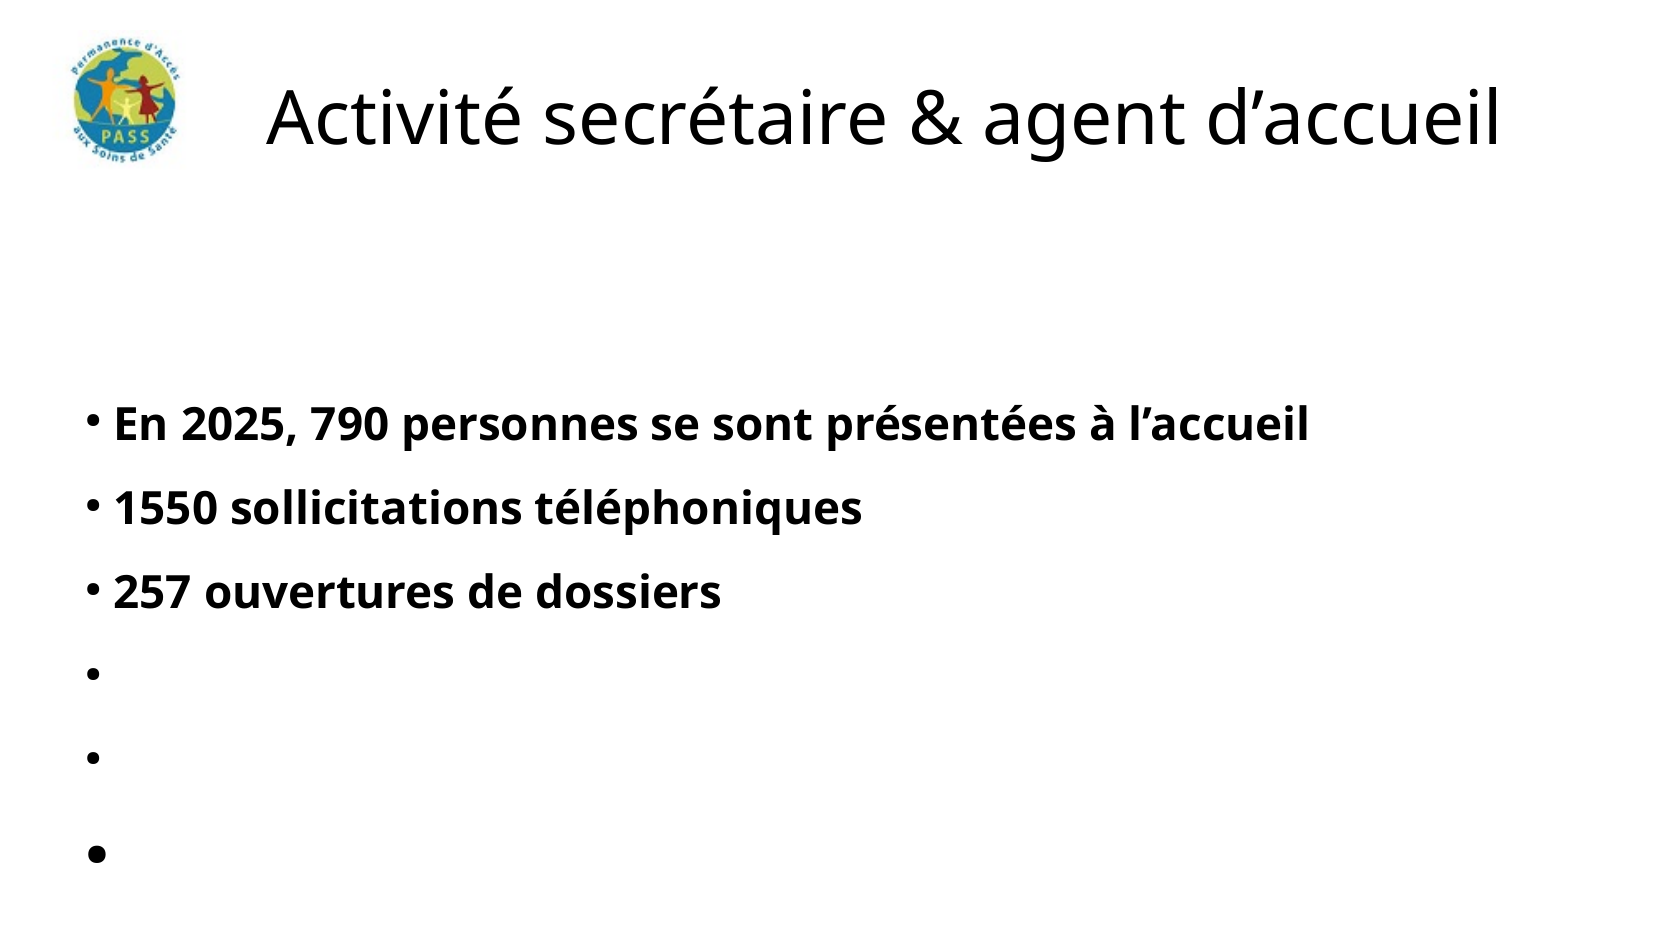

# Activité secrétaire & agent d’accueil
 En 2025, 790 personnes se sont présentées à l’accueil
 1550 sollicitations téléphoniques
 257 ouvertures de dossiers